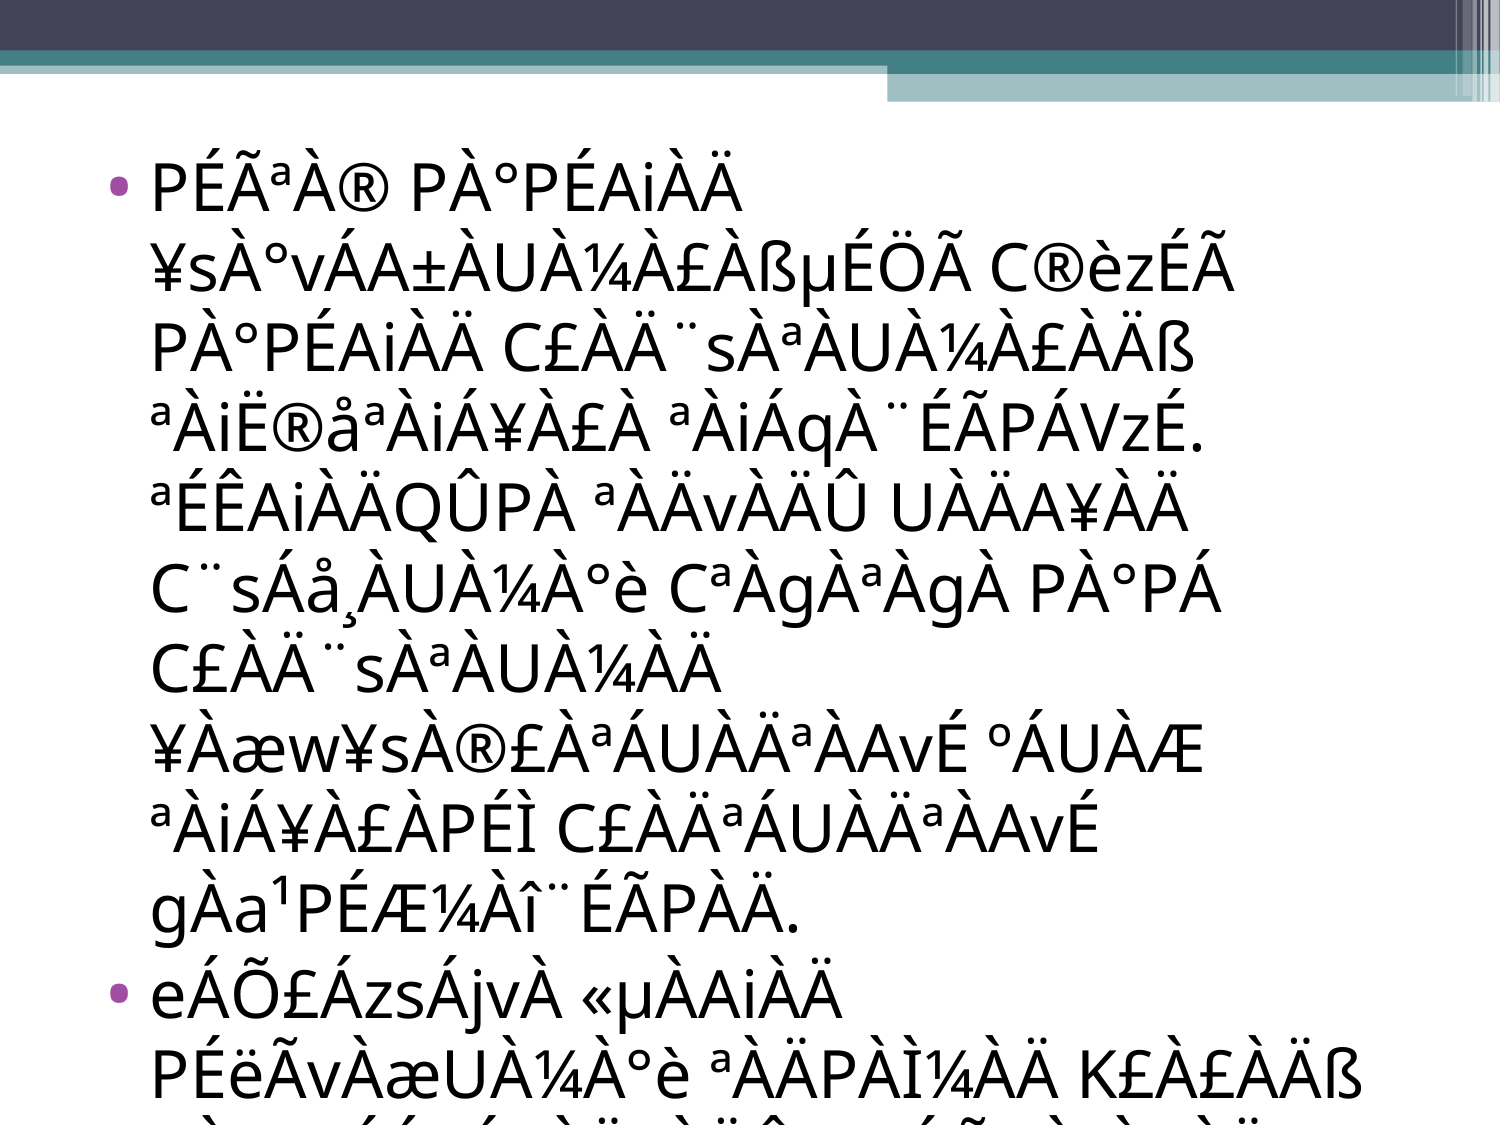

# PÉÃªÀ® PÀ°PÉAiÀÄ ¥sÀ°vÁA±ÀUÀ¼À£ÀßµÉÖÃ C®èzÉÃ PÀ°PÉAiÀÄ C£ÀÄ¨sÀªÀUÀ¼À£ÀÄß ªÀiË®åªÀiÁ¥À£À ªÀiÁqÀ¨ÉÃPÁVzÉ. ªÉÊAiÀÄQÛPÀ ªÀÄvÀÄÛ UÀÄA¥ÀÄ C¨sÁå¸ÀUÀ¼À°è CªÀgÀªÀgÀ PÀ°PÁ C£ÀÄ¨sÀªÀUÀ¼ÀÄ ¥Àæw¥sÀ®£ÀªÁUÀÄªÀAvÉ ºÁUÀÆ ªÀiÁ¥À£ÀPÉÌ C£ÀÄªÁUÀÄªÀAvÉ gÀa¹PÉÆ¼Àî¨ÉÃPÀÄ.
eÁÕ£ÁzsÁjvÀ «µÀAiÀÄ PÉëÃvÀæUÀ¼À°è ªÀÄPÀÌ¼ÀÄ K£À£ÀÄß PÀ°wzÁÝgÉ ªÀÄvÀÄÛ F eÁÕ£ÀªÀ£ÀÄß ¸ÀªÀÄ¸Éå ¤ªÁj¸À®Ä C£Àé¬ÄPÀªÁV ºÉÃUÉ §¼À¸ÀÄvÁÛgÉ JA§ÄzÀ£ÀÄß C¼ÉAiÀÄÄªÀÅzÉÃ ¥ÀjÃPÉëUÀ¼À GzÉÝÃ±ÀªÁUÀ¨ÉÃPÀÄ.